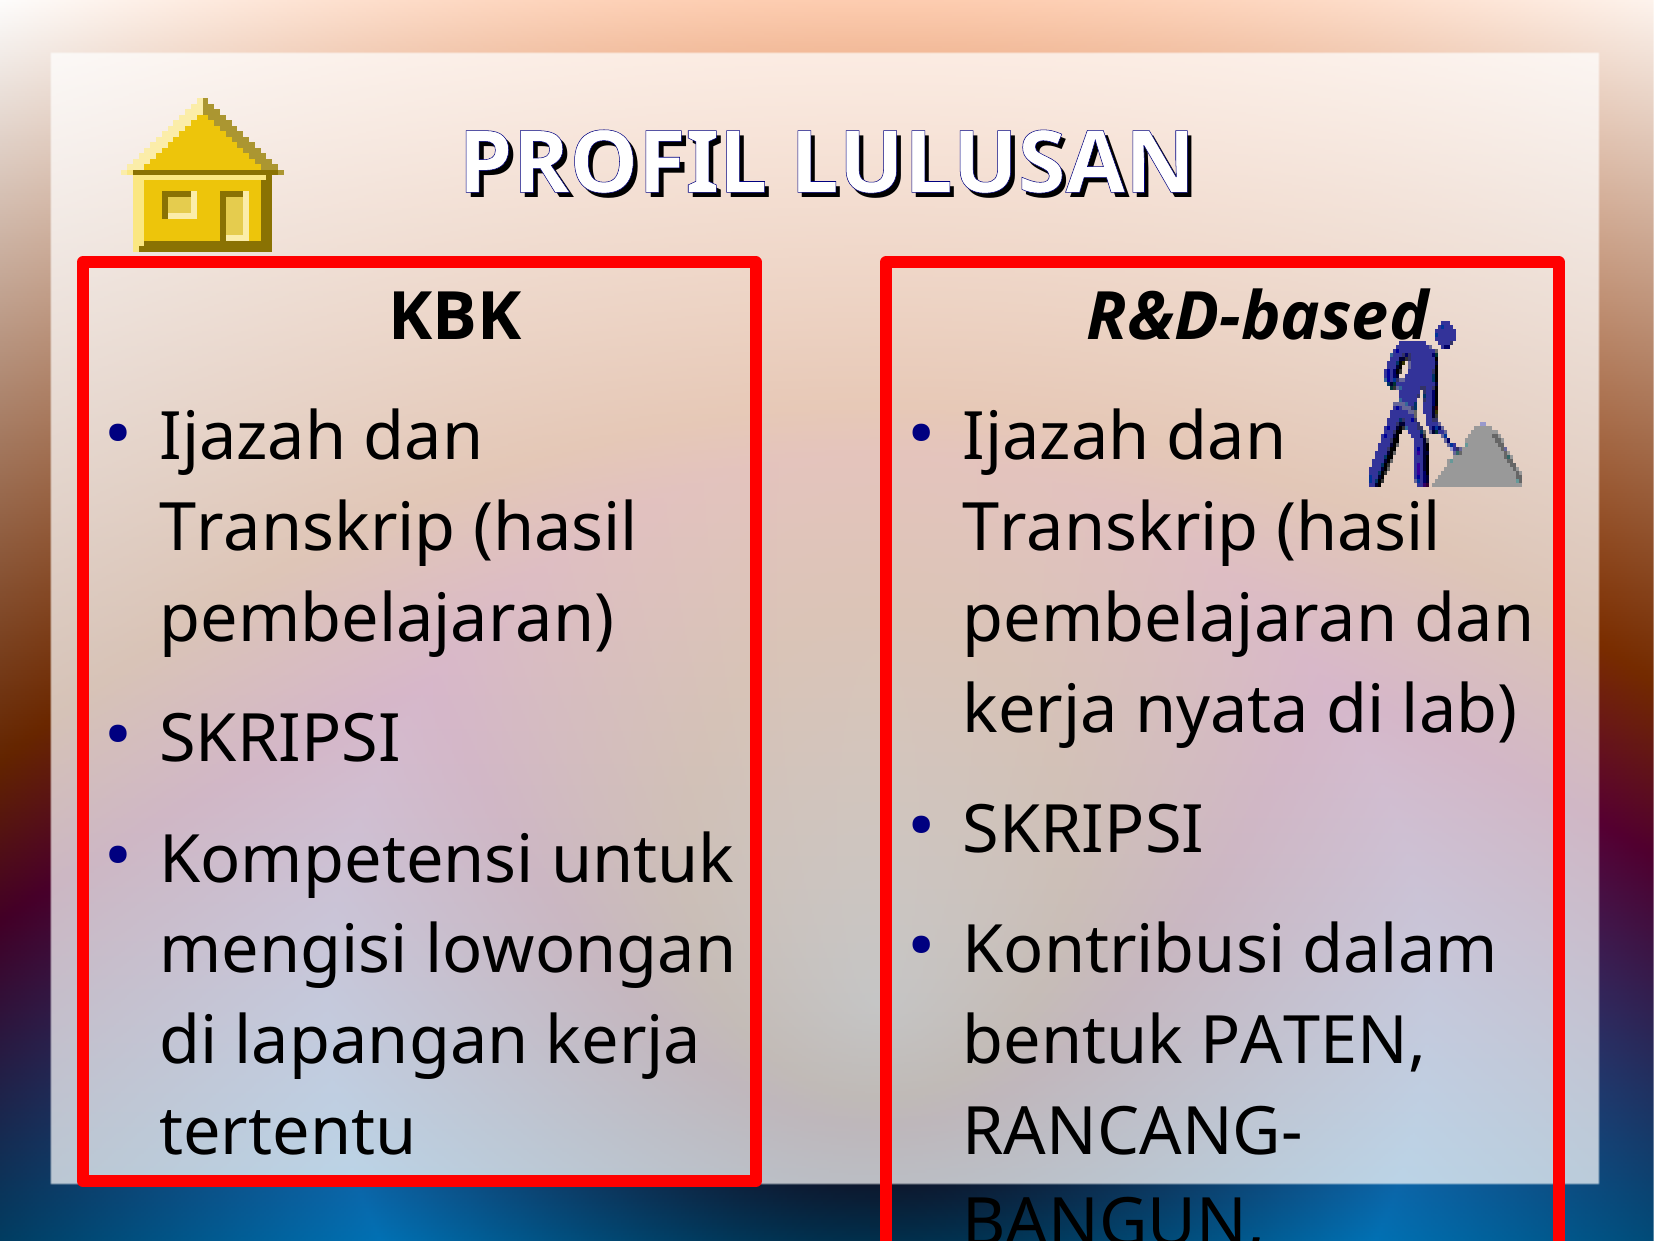

# PROFIL LULUSAN
KBK
Ijazah dan Transkrip (hasil pembelajaran)
SKRIPSI
Kompetensi untuk mengisi lowongan di lapangan kerja tertentu
R&D-based
Ijazah dan Transkrip (hasil pembelajaran dan kerja nyata di lab)
SKRIPSI
Kontribusi dalam bentuk PATEN, RANCANG-BANGUN, INNOVASI, dll.